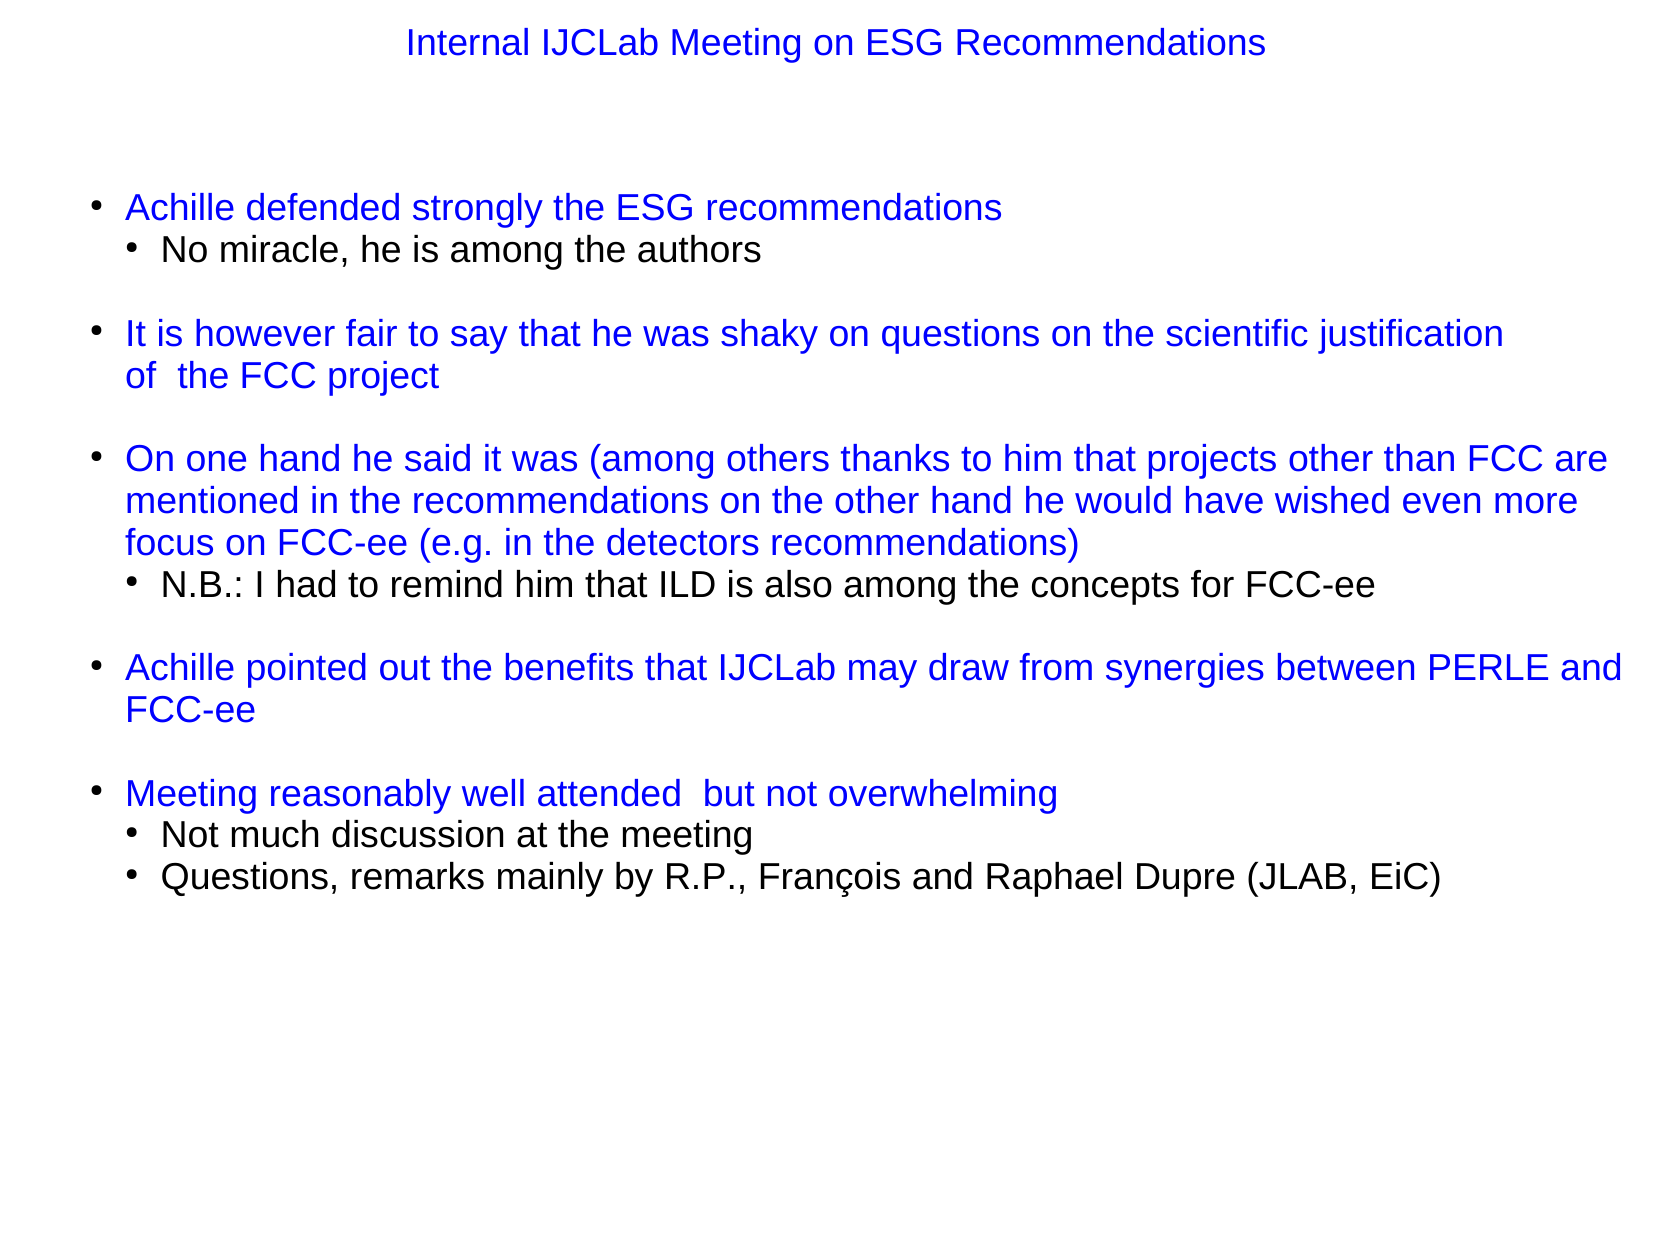

Internal IJCLab Meeting on ESG Recommendations
Achille defended strongly the ESG recommendations
No miracle, he is among the authors
It is however fair to say that he was shaky on questions on the scientific justification
of the FCC project
On one hand he said it was (among others thanks to him that projects other than FCC are
mentioned in the recommendations on the other hand he would have wished even more
focus on FCC-ee (e.g. in the detectors recommendations)
N.B.: I had to remind him that ILD is also among the concepts for FCC-ee
Achille pointed out the benefits that IJCLab may draw from synergies between PERLE and
FCC-ee
Meeting reasonably well attended but not overwhelming
Not much discussion at the meeting
Questions, remarks mainly by R.P., François and Raphael Dupre (JLAB, EiC)